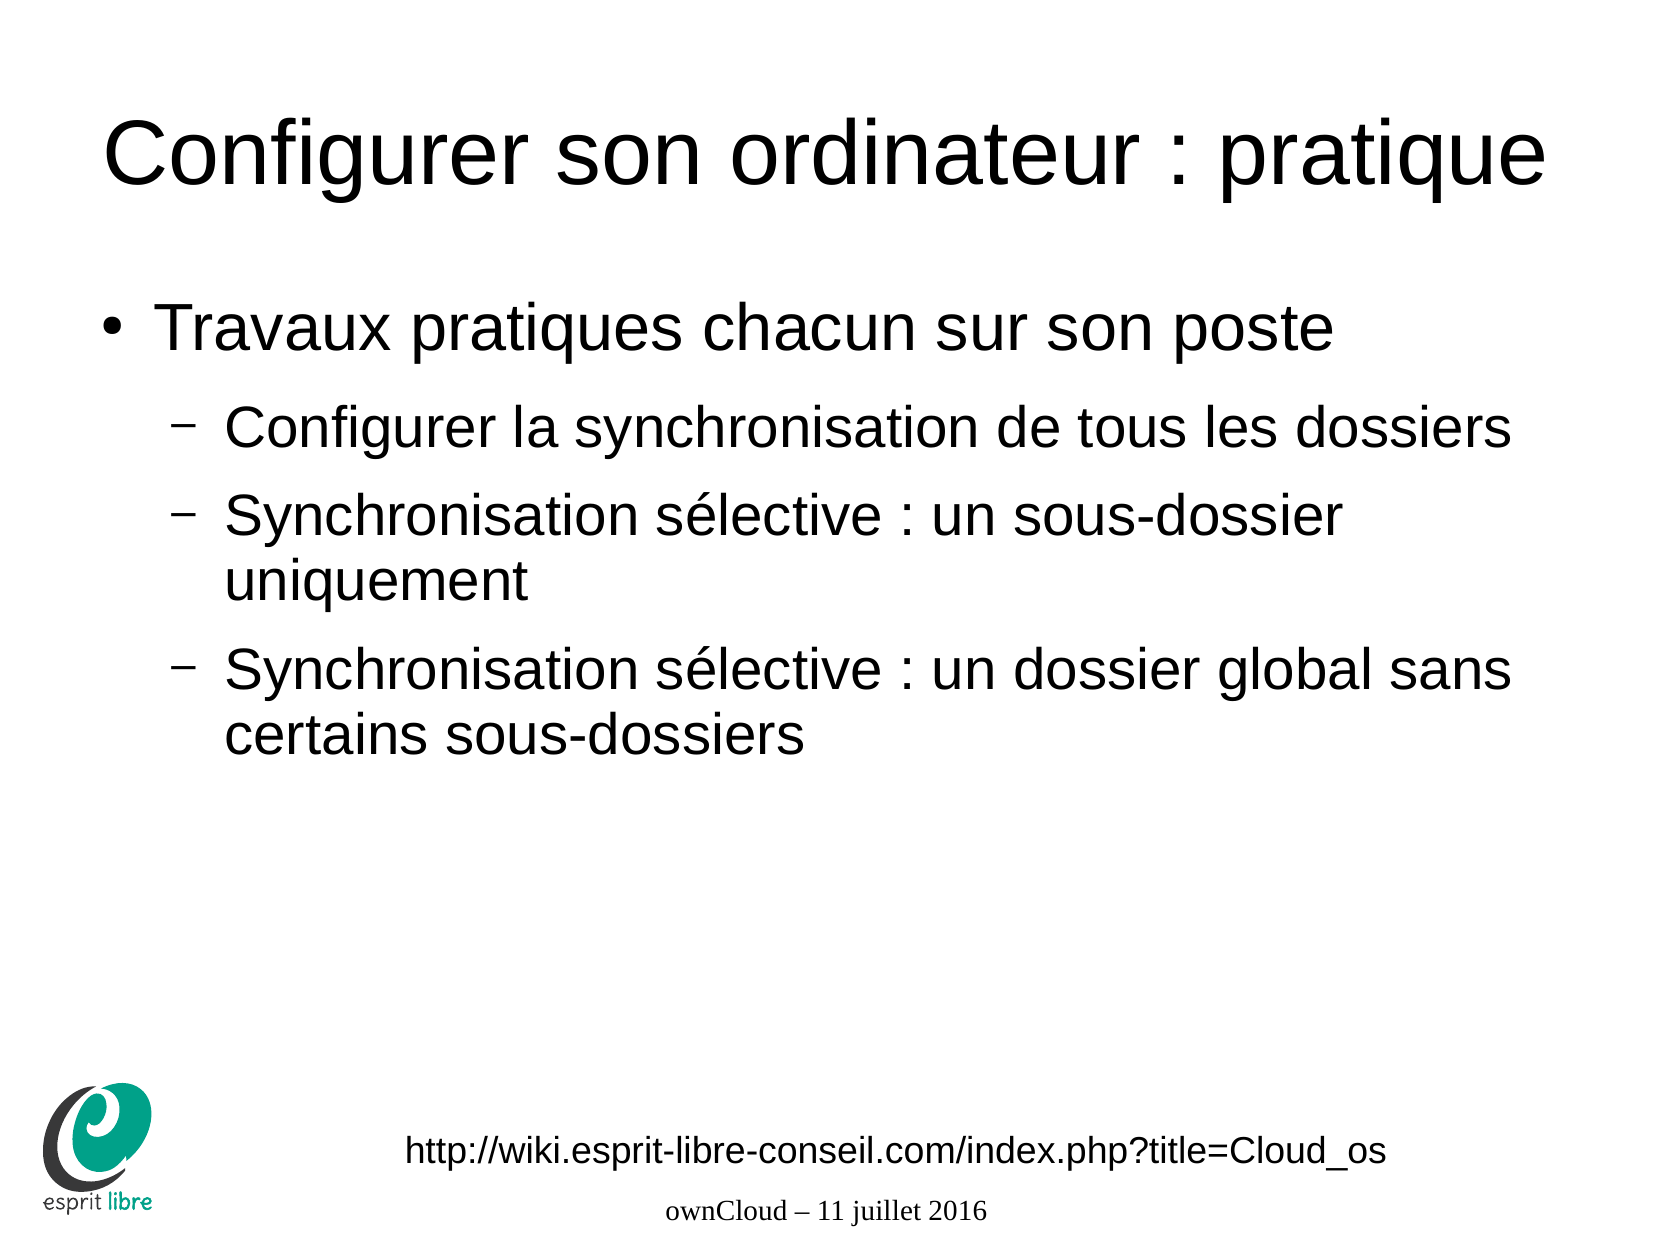

# Configurer son ordinateur : pratique
Travaux pratiques chacun sur son poste
Configurer la synchronisation de tous les dossiers
Synchronisation sélective : un sous-dossier uniquement
Synchronisation sélective : un dossier global sans certains sous-dossiers
http://wiki.esprit-libre-conseil.com/index.php?title=Cloud_os